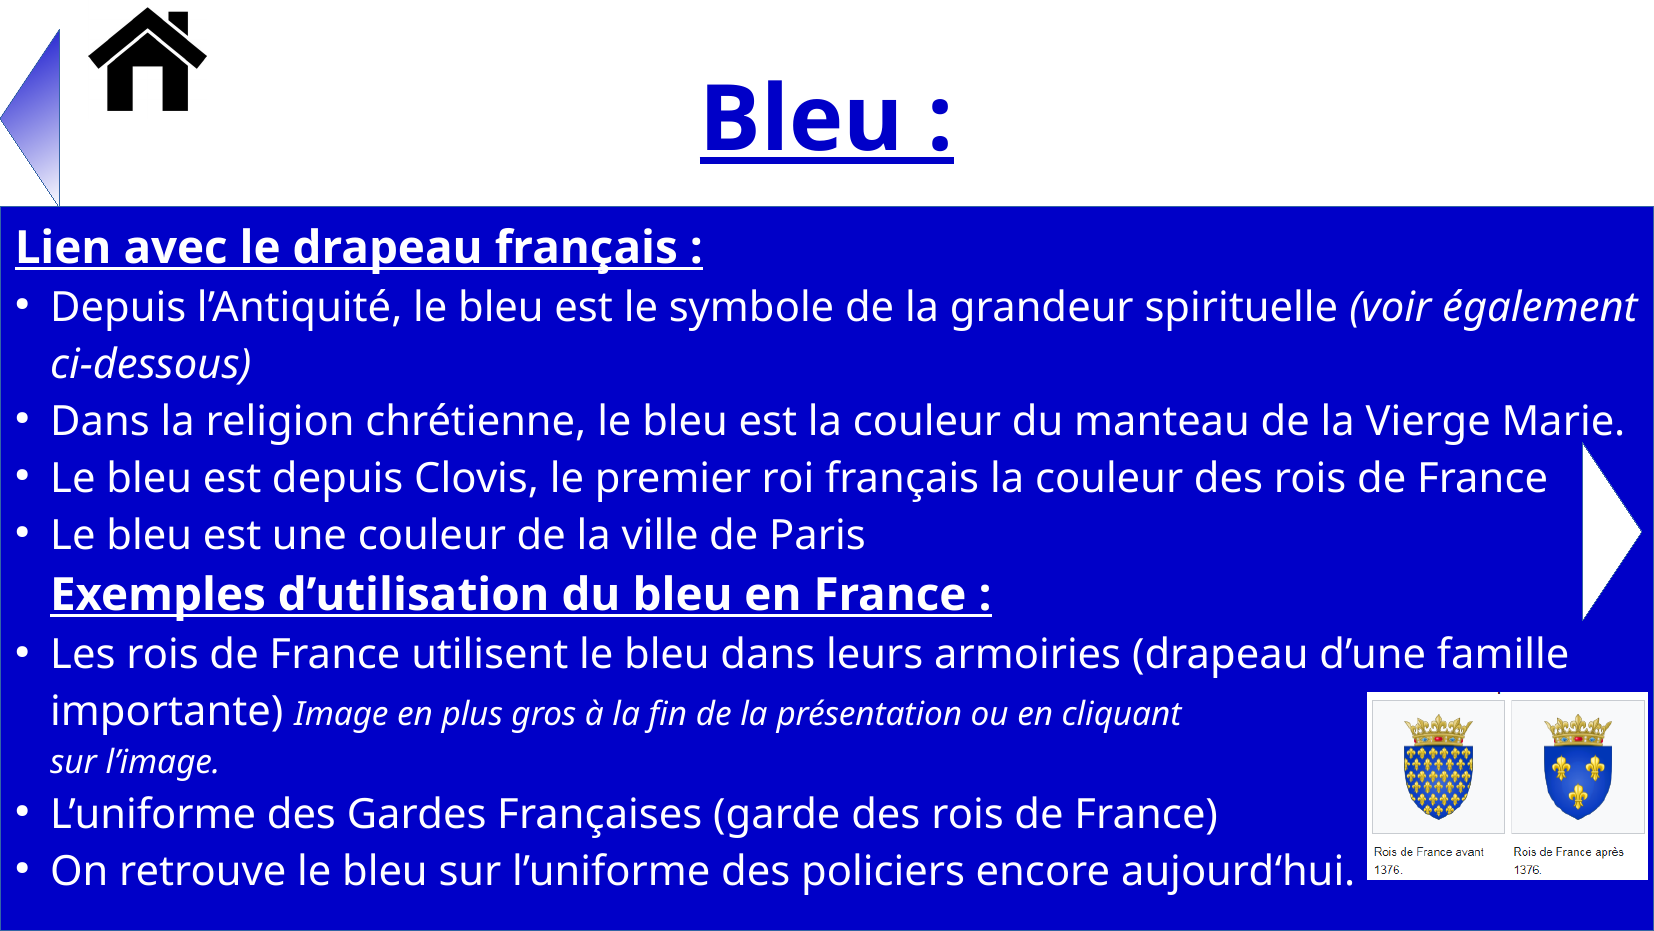

# Bleu :
Lien avec le drapeau français :
Depuis l’Antiquité, le bleu est le symbole de la grandeur spirituelle (voir également
ci-dessous)
Dans la religion chrétienne, le bleu est la couleur du manteau de la Vierge Marie.
Le bleu est depuis Clovis, le premier roi français la couleur des rois de France
Le bleu est une couleur de la ville de Paris
Exemples d’utilisation du bleu en France :
Les rois de France utilisent le bleu dans leurs armoiries (drapeau d’une famille
importante) Image en plus gros à la fin de la présentation ou en cliquant
sur l’image.
L’uniforme des Gardes Françaises (garde des rois de France)
On retrouve le bleu sur l’uniforme des policiers encore aujourd‘hui.